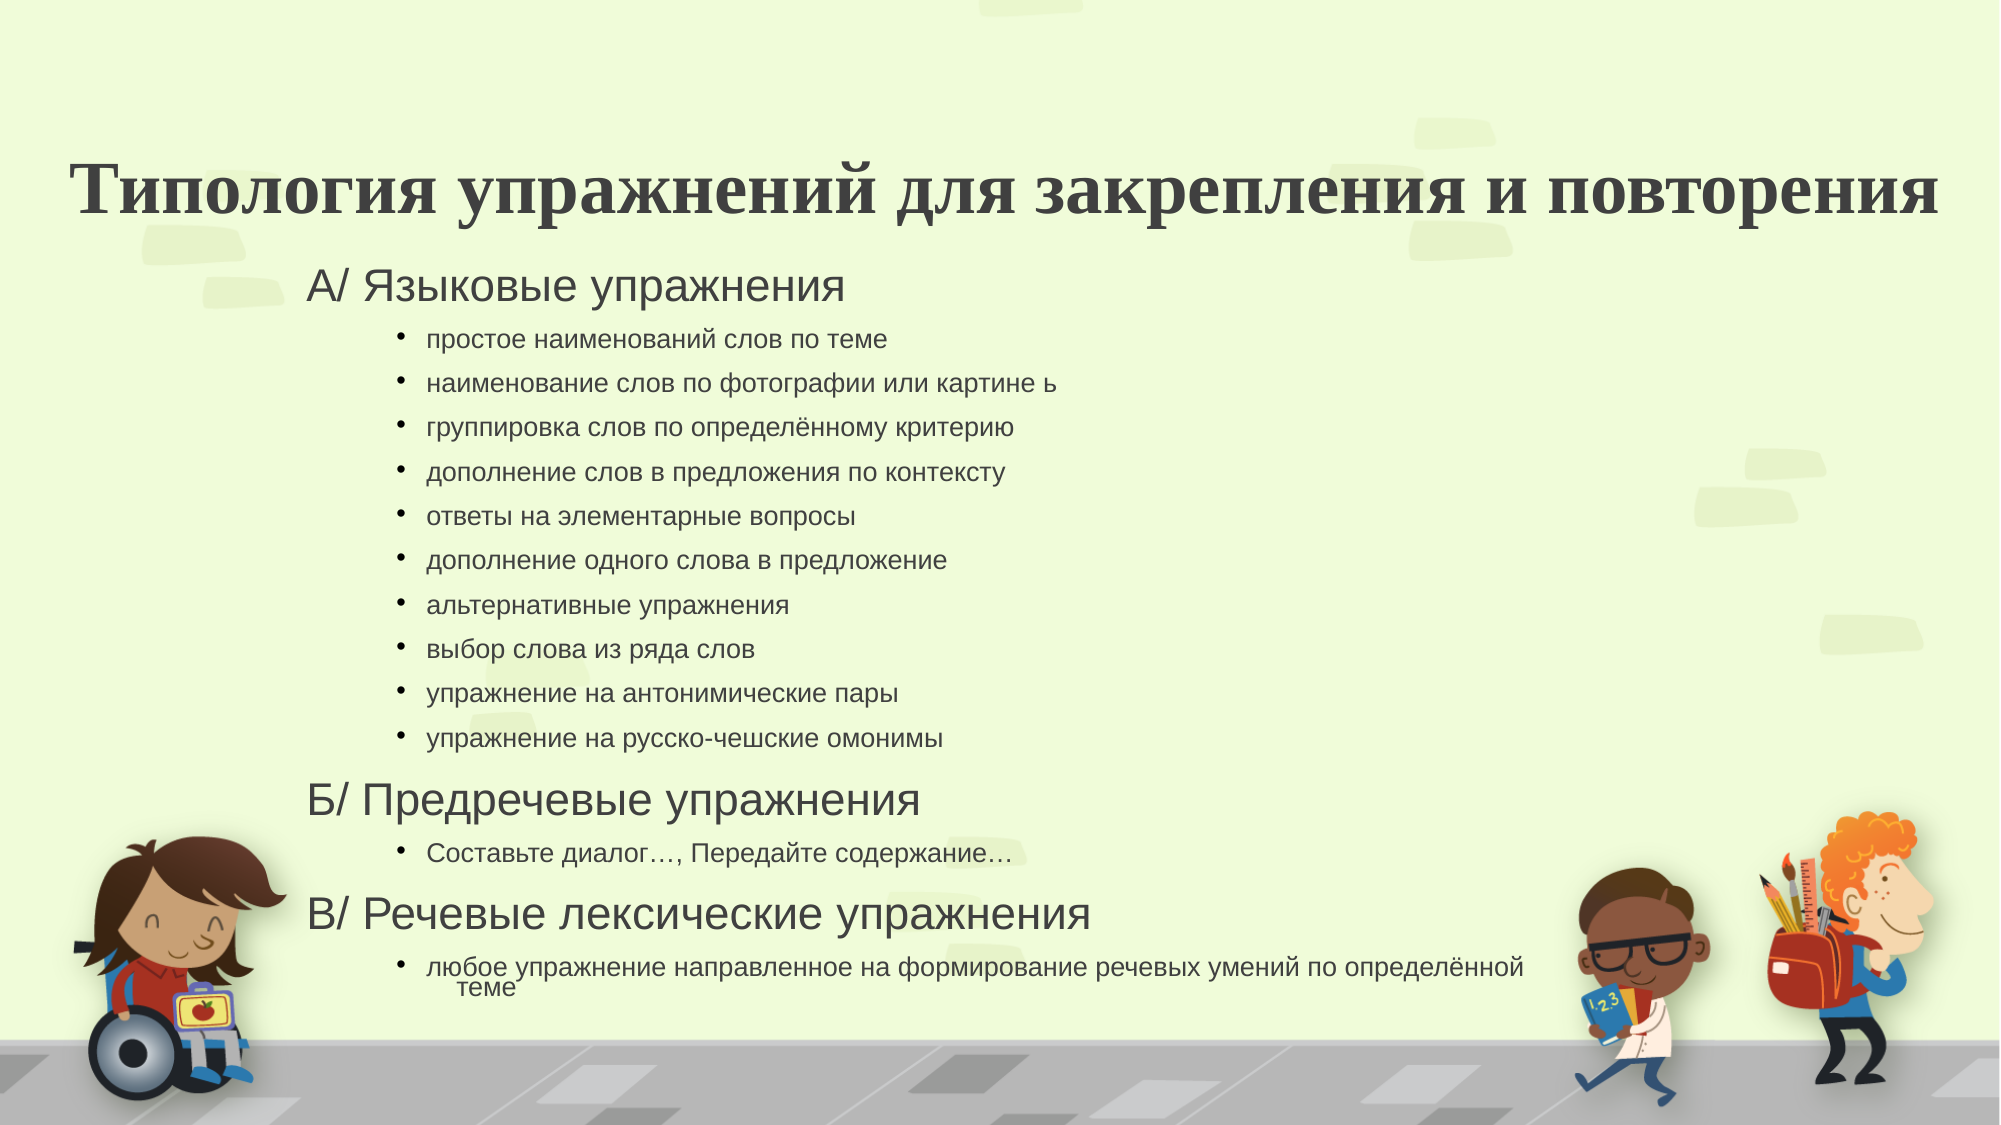

# Типология упражнений для закрепления и повторения
А/ Языковые упражнения
простое наименований слов по теме
наименование слов по фотографии или картине ь
группировка слов по определённому критерию
дополнение слов в предложения по контексту
ответы на элементарные вопросы
дополнение одного слова в предложение
альтернативные упражнения
выбор слова из ряда слов
упражнение на антонимические пары
упражнение на русско-чешские омонимы
Б/ Предречевые упражнения
Составьте диалог…, Передайте содержание…
В/ Речевые лексические упражнения
любое упражнение направленное на формирование речевых умений по определённой теме